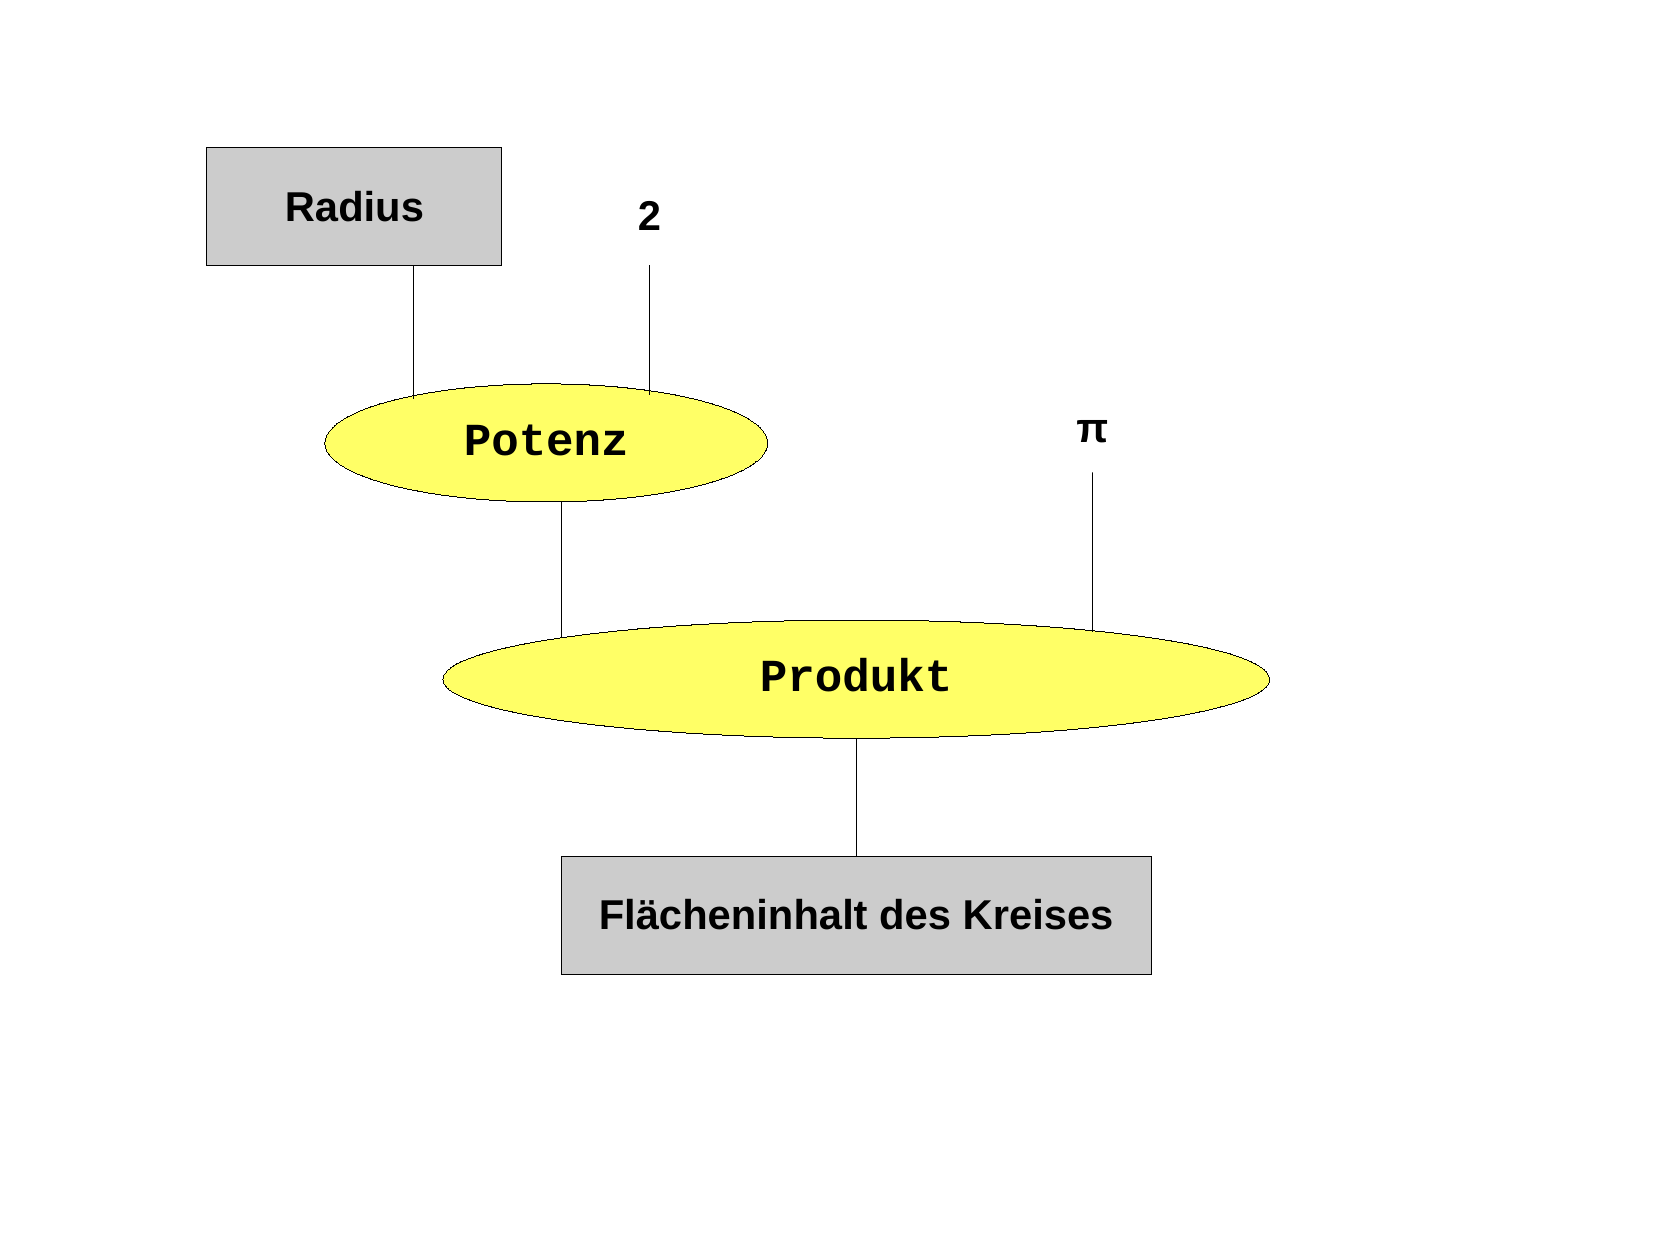

Radius
2
Potenz
π
Produkt
Flächeninhalt des Kreises